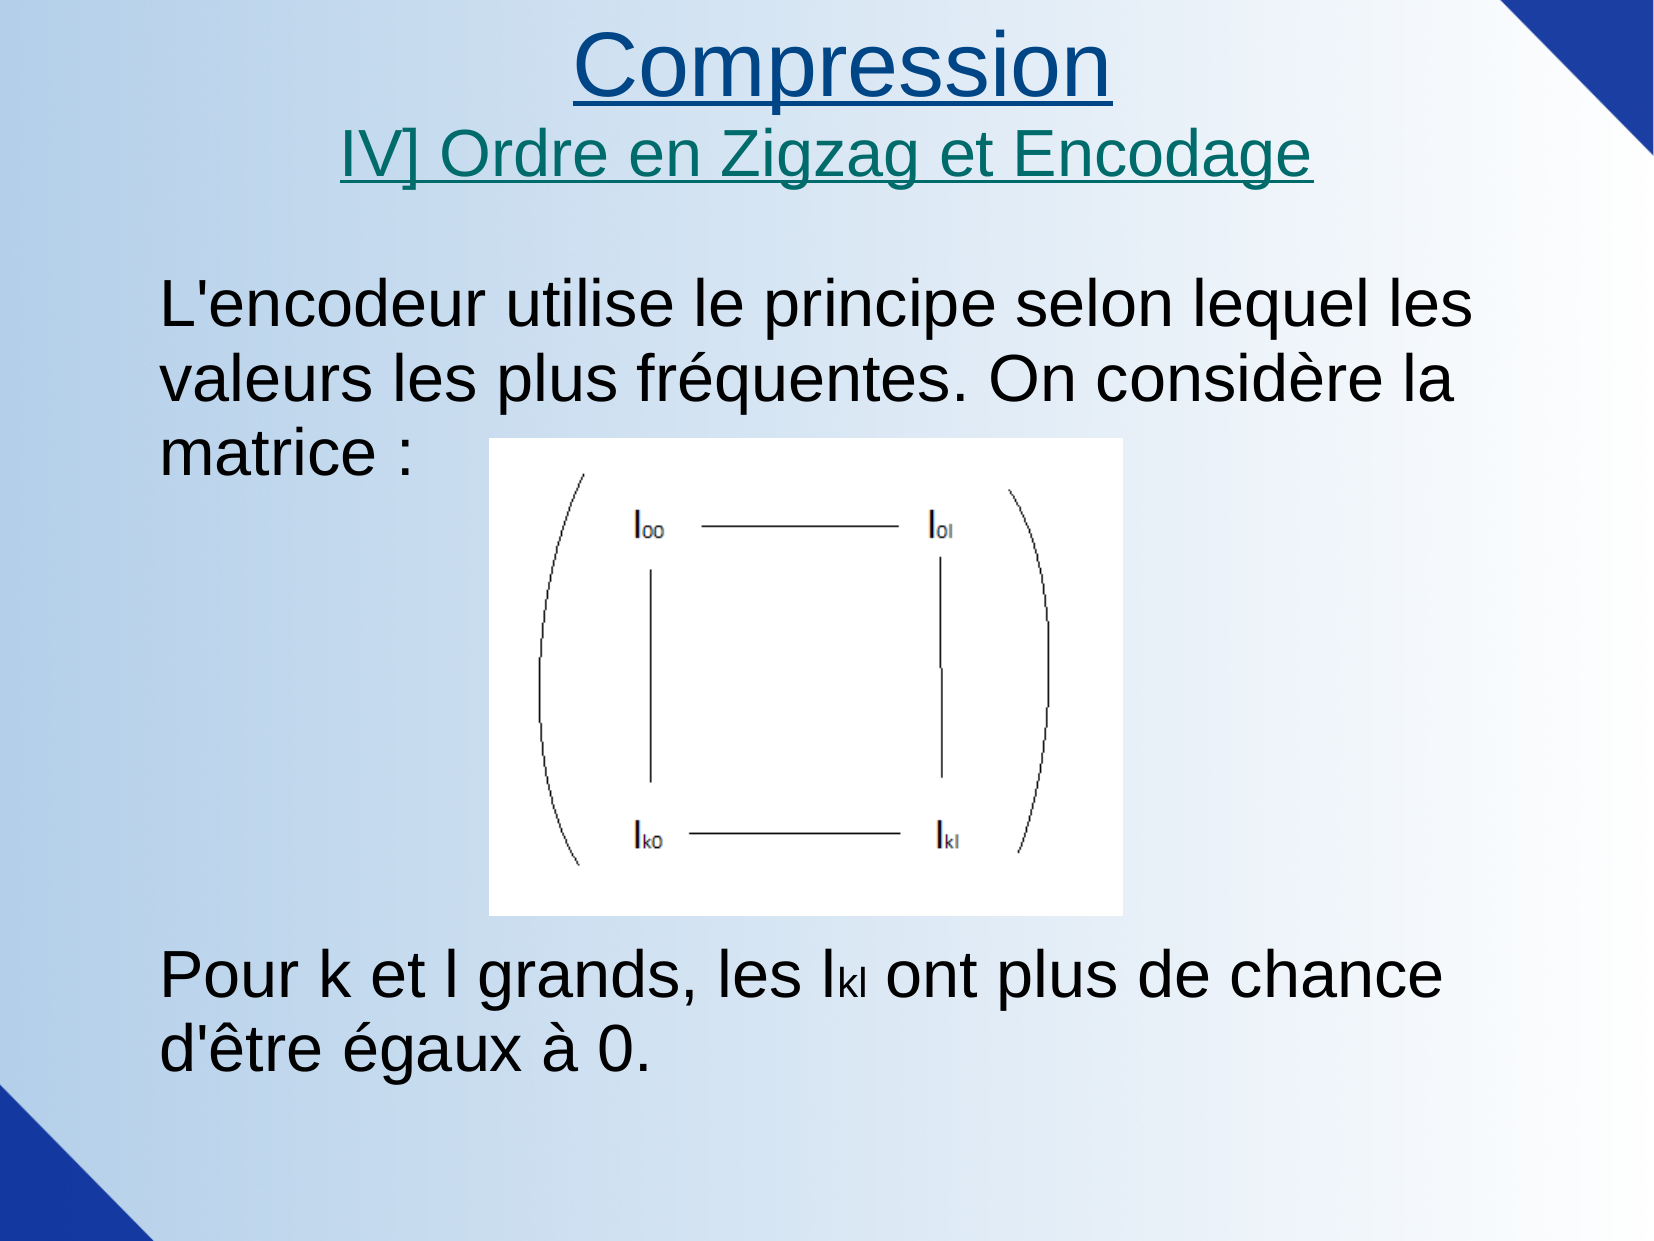

# Compression IV] Ordre en Zigzag et Encodage
L'encodeur utilise le principe selon lequel les valeurs les plus fréquentes. On considère la matrice :
Pour k et l grands, les lkl ont plus de chance d'être égaux à 0.